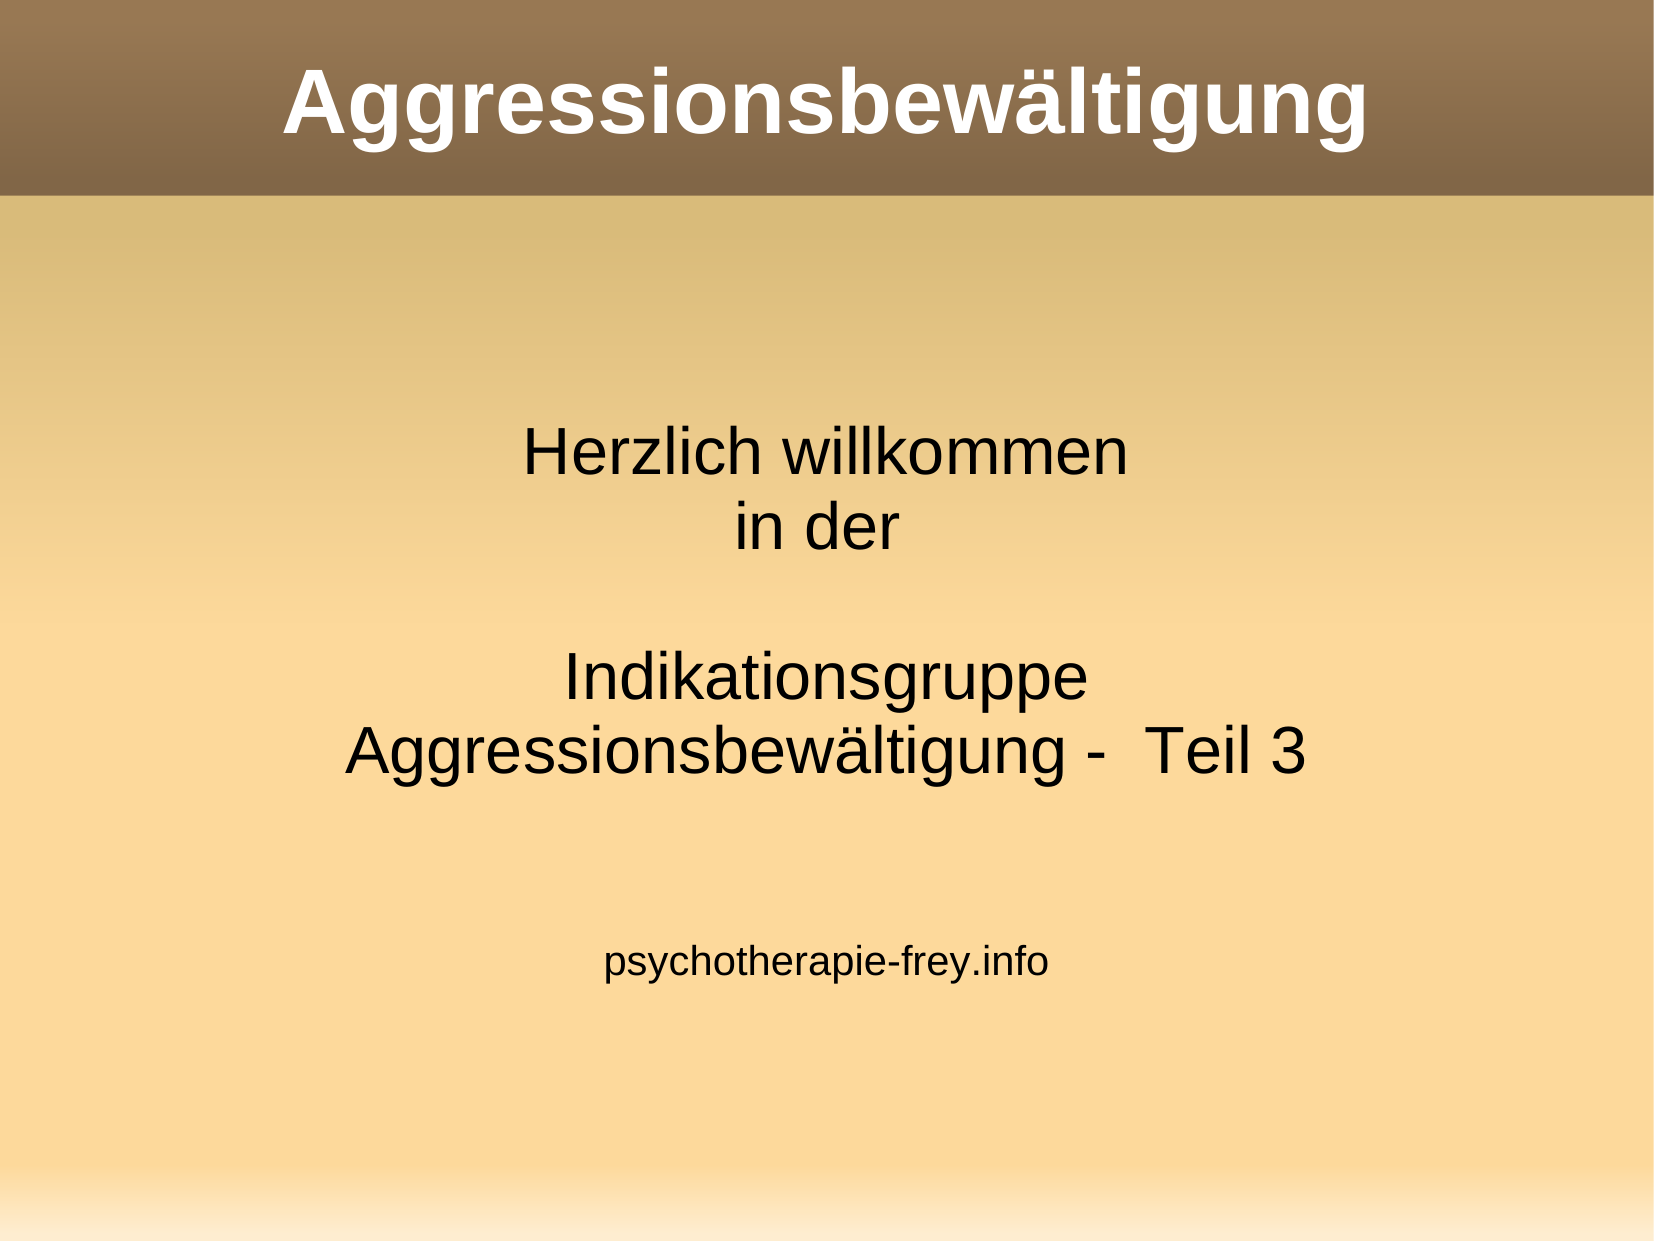

# Aggressionsbewältigung
Herzlich willkommen
in der
Indikationsgruppe
Aggressionsbewältigung - Teil 3
psychotherapie-frey.info